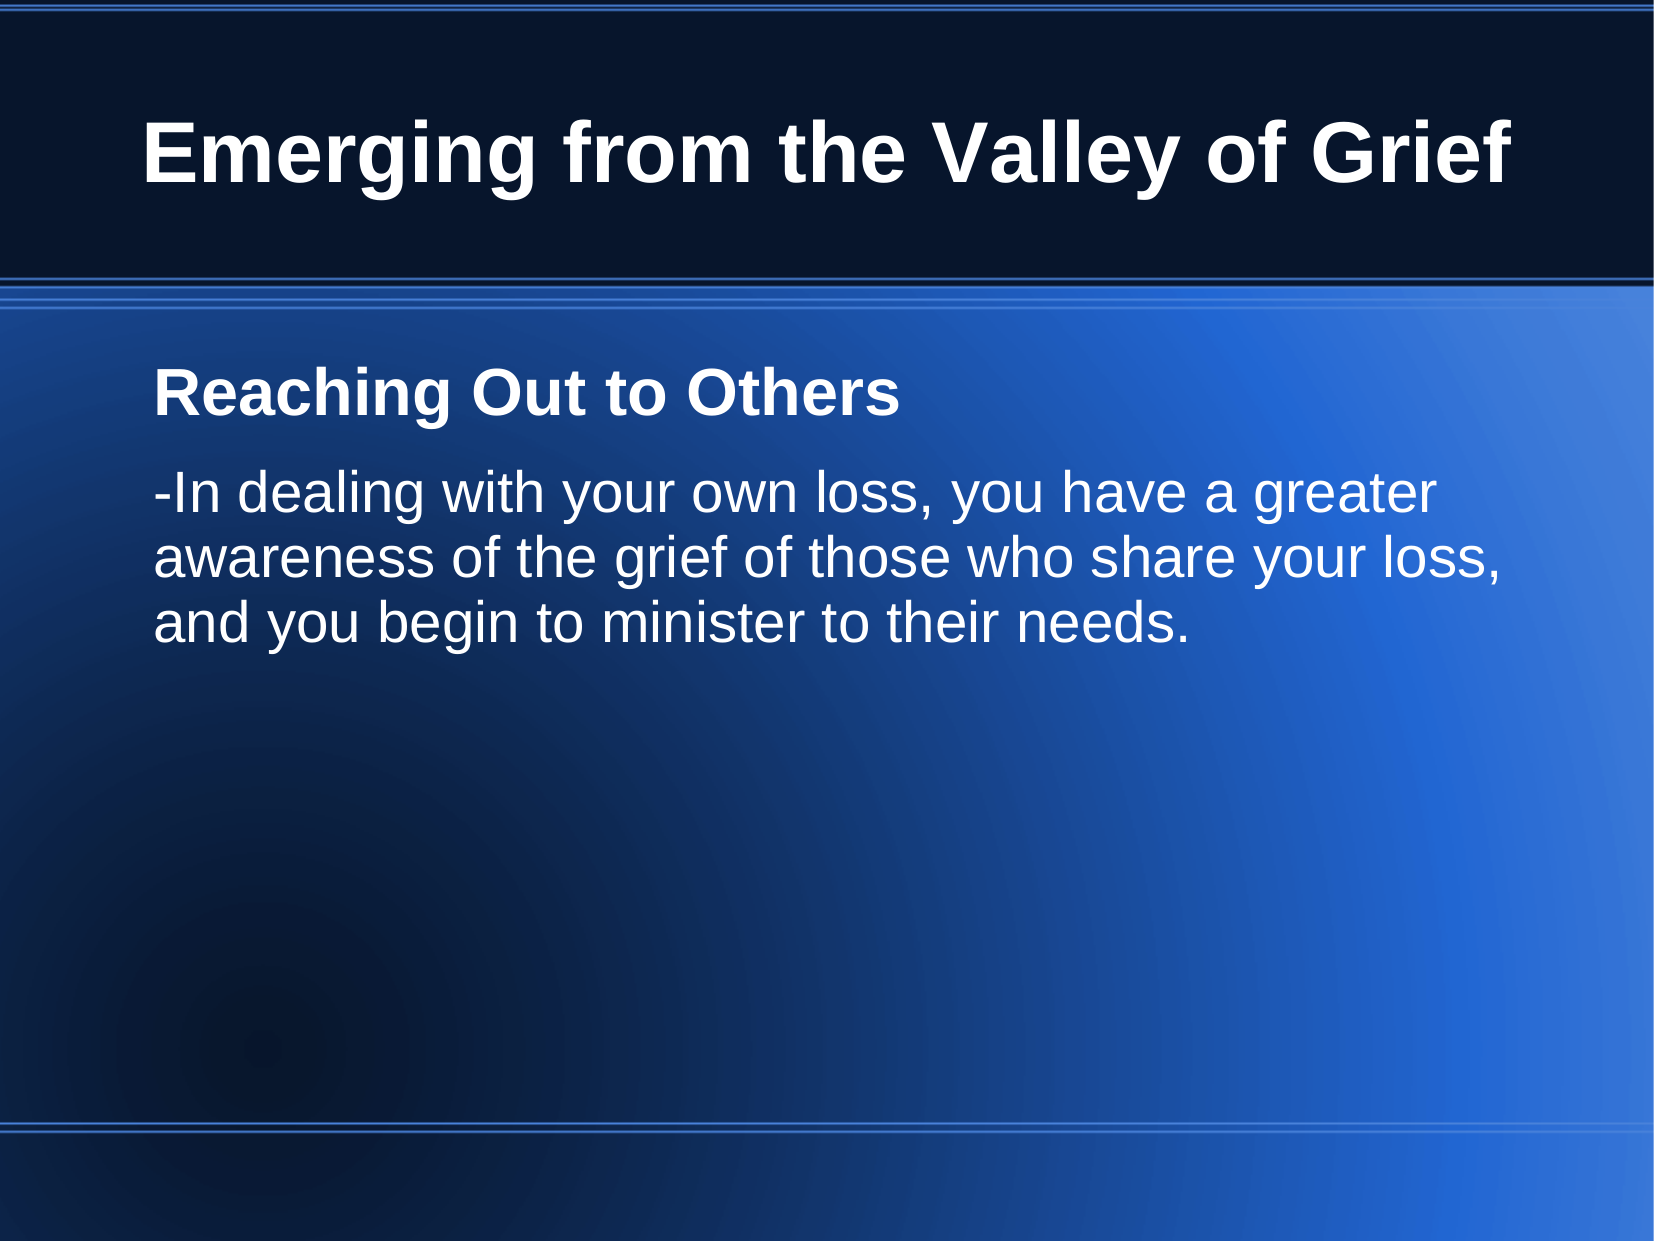

# Emerging from the Valley of Grief
Reaching Out to Others
-In dealing with your own loss, you have a greater awareness of the grief of those who share your loss, and you begin to minister to their needs.